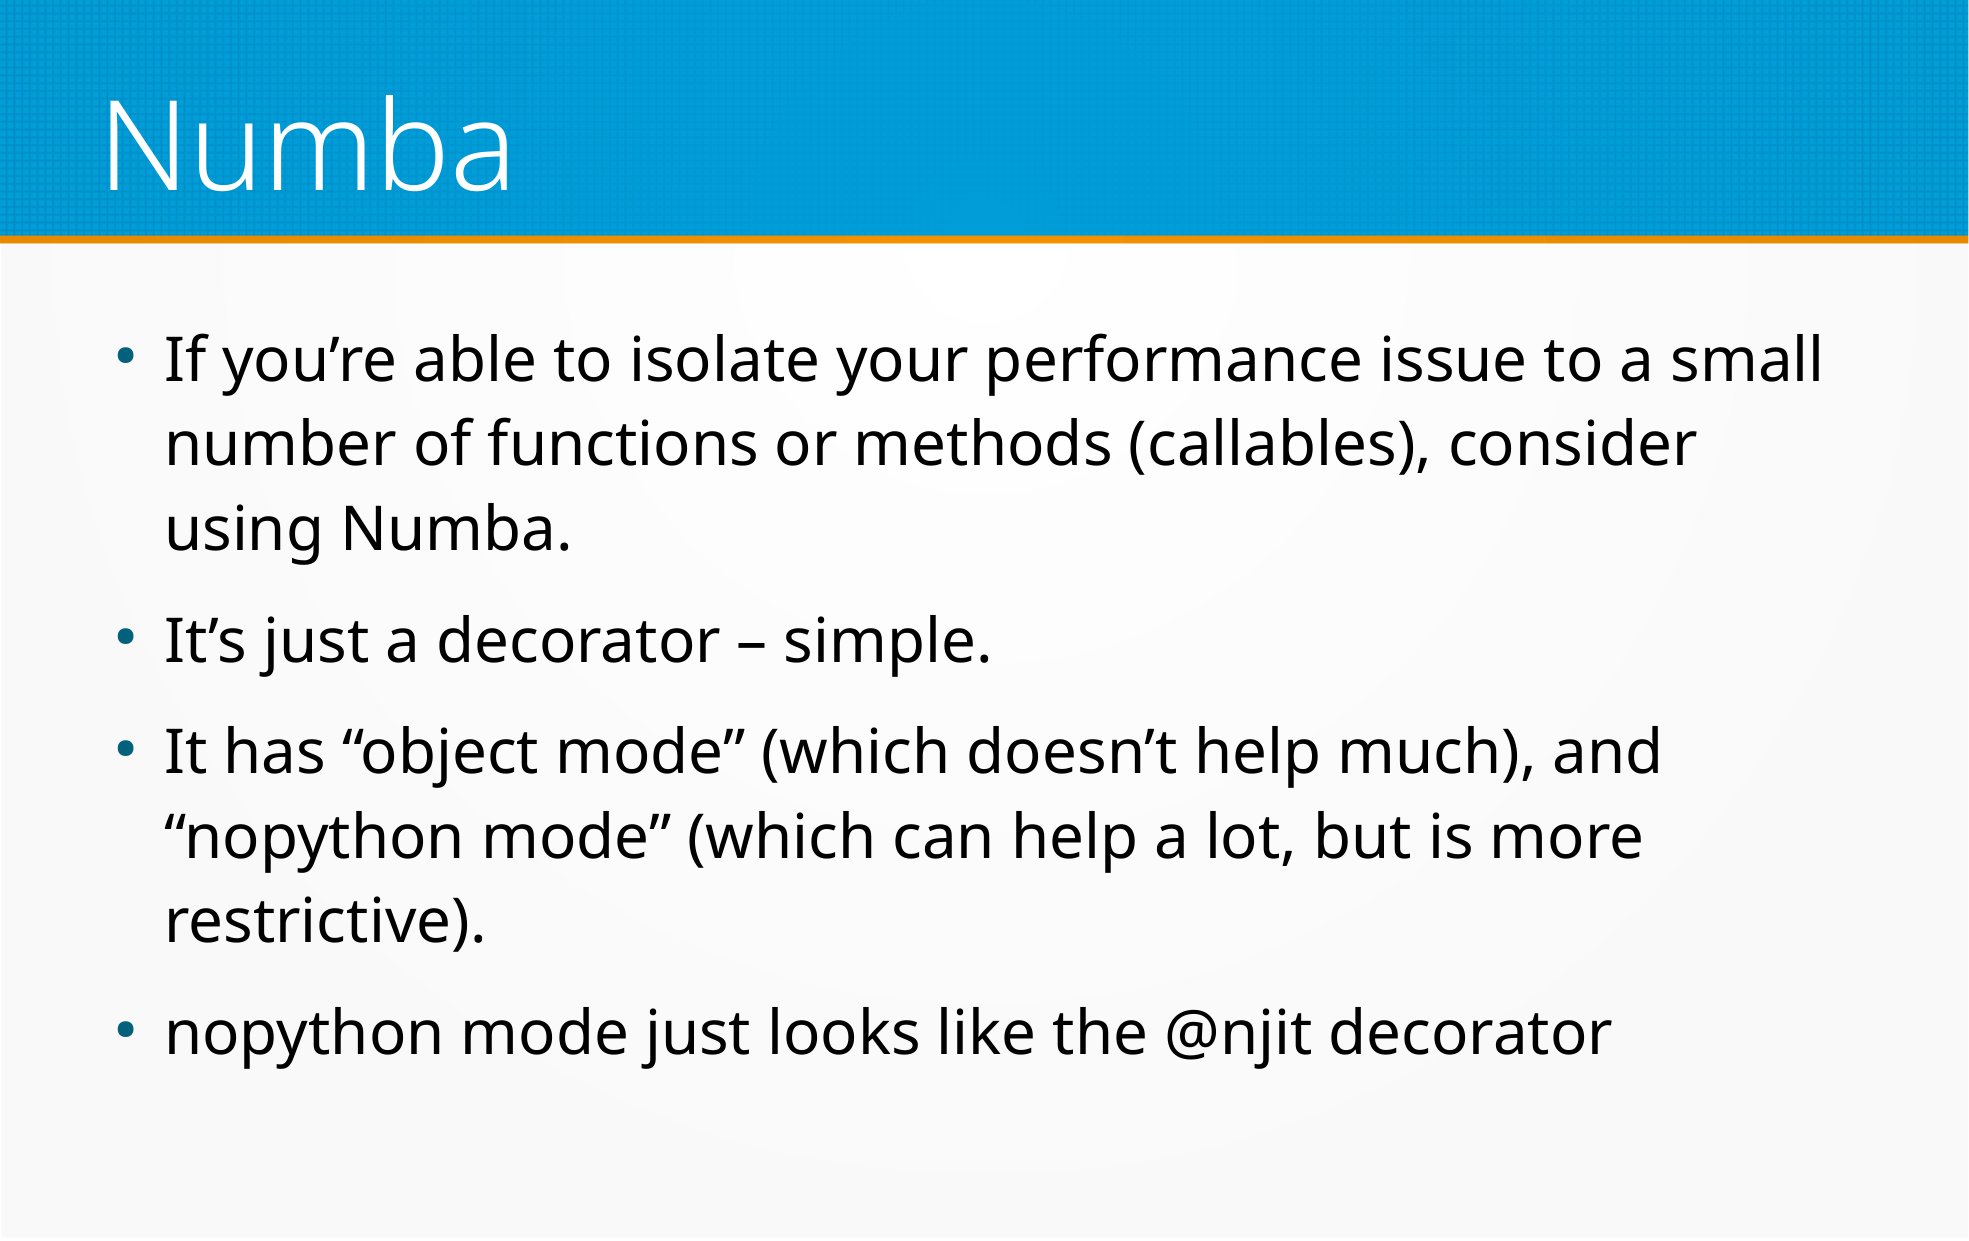

# Numba
If you’re able to isolate your performance issue to a small number of functions or methods (callables), consider using Numba.
It’s just a decorator – simple.
It has “object mode” (which doesn’t help much), and “nopython mode” (which can help a lot, but is more restrictive).
nopython mode just looks like the @njit decorator